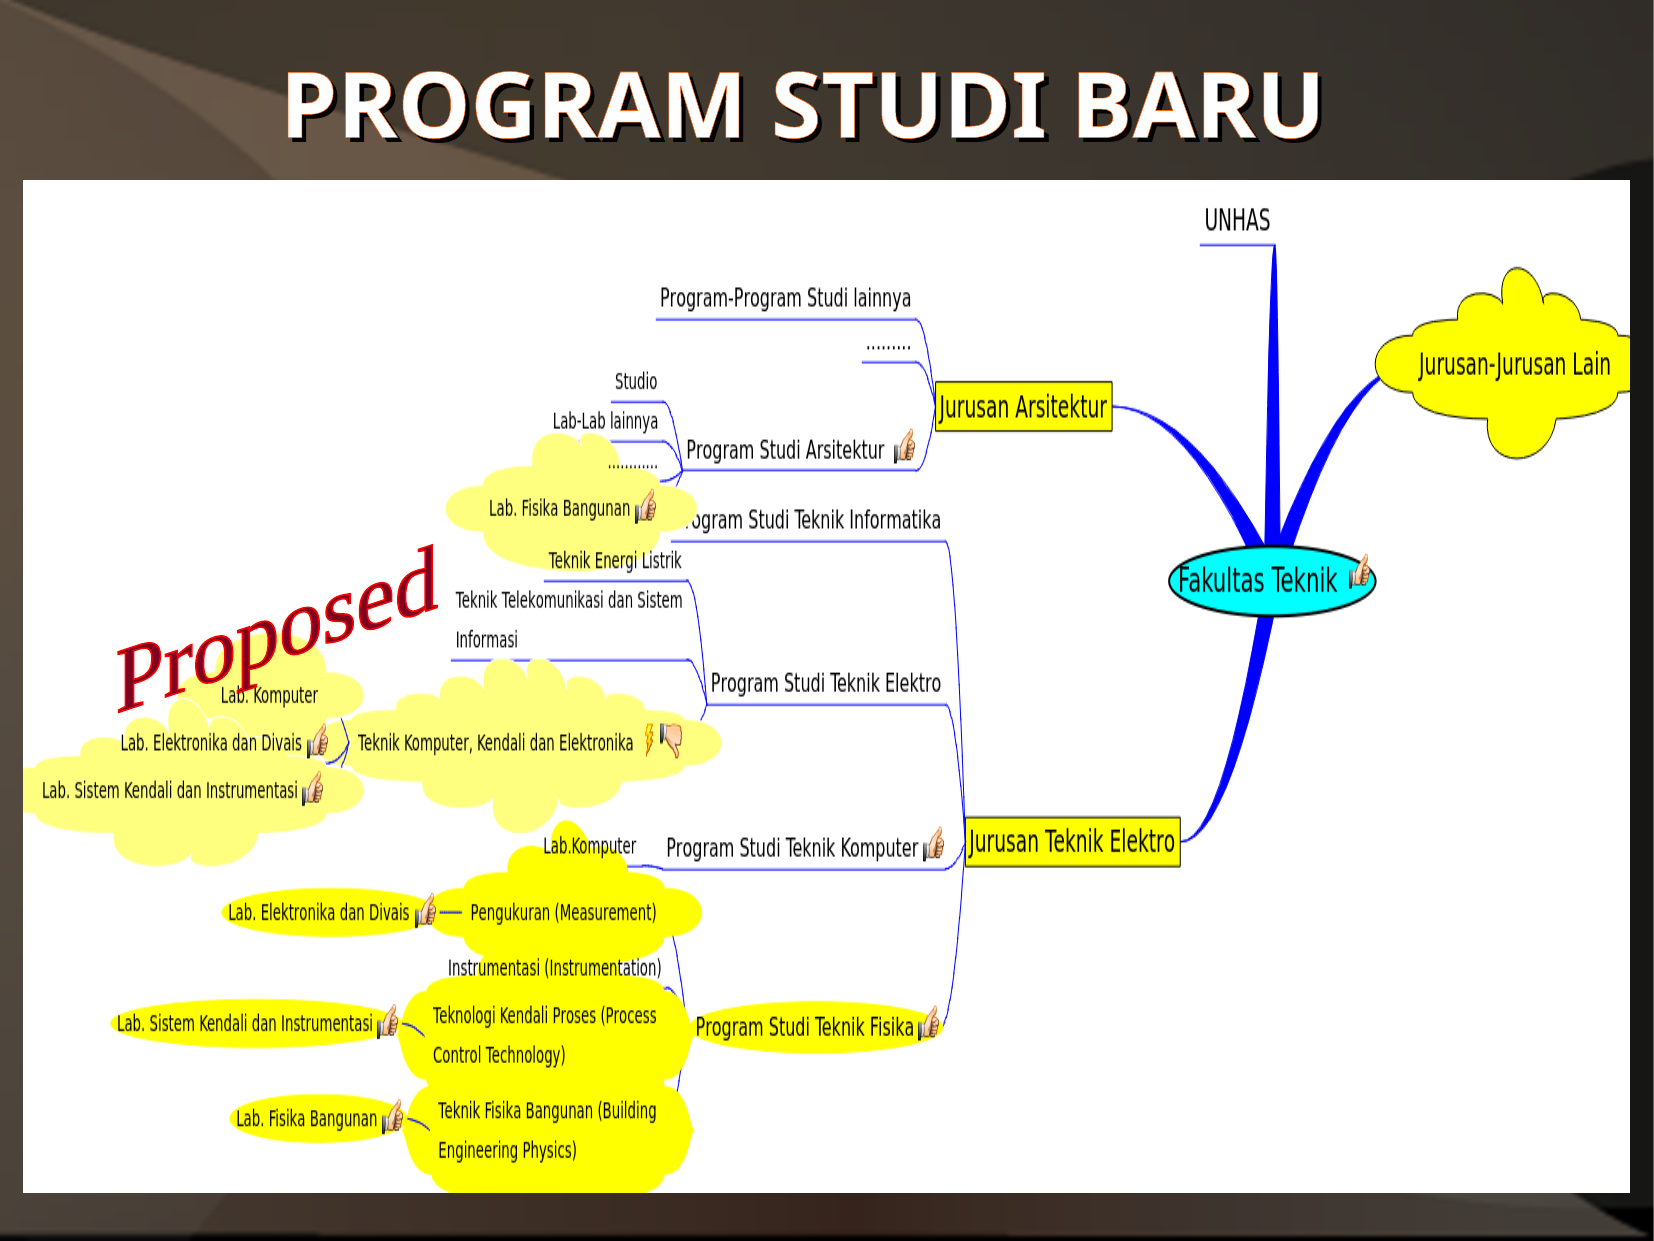

# PROGRAM STUDI BARU
Proposed
Tahap Penulisan DRAFT PROPOSAL